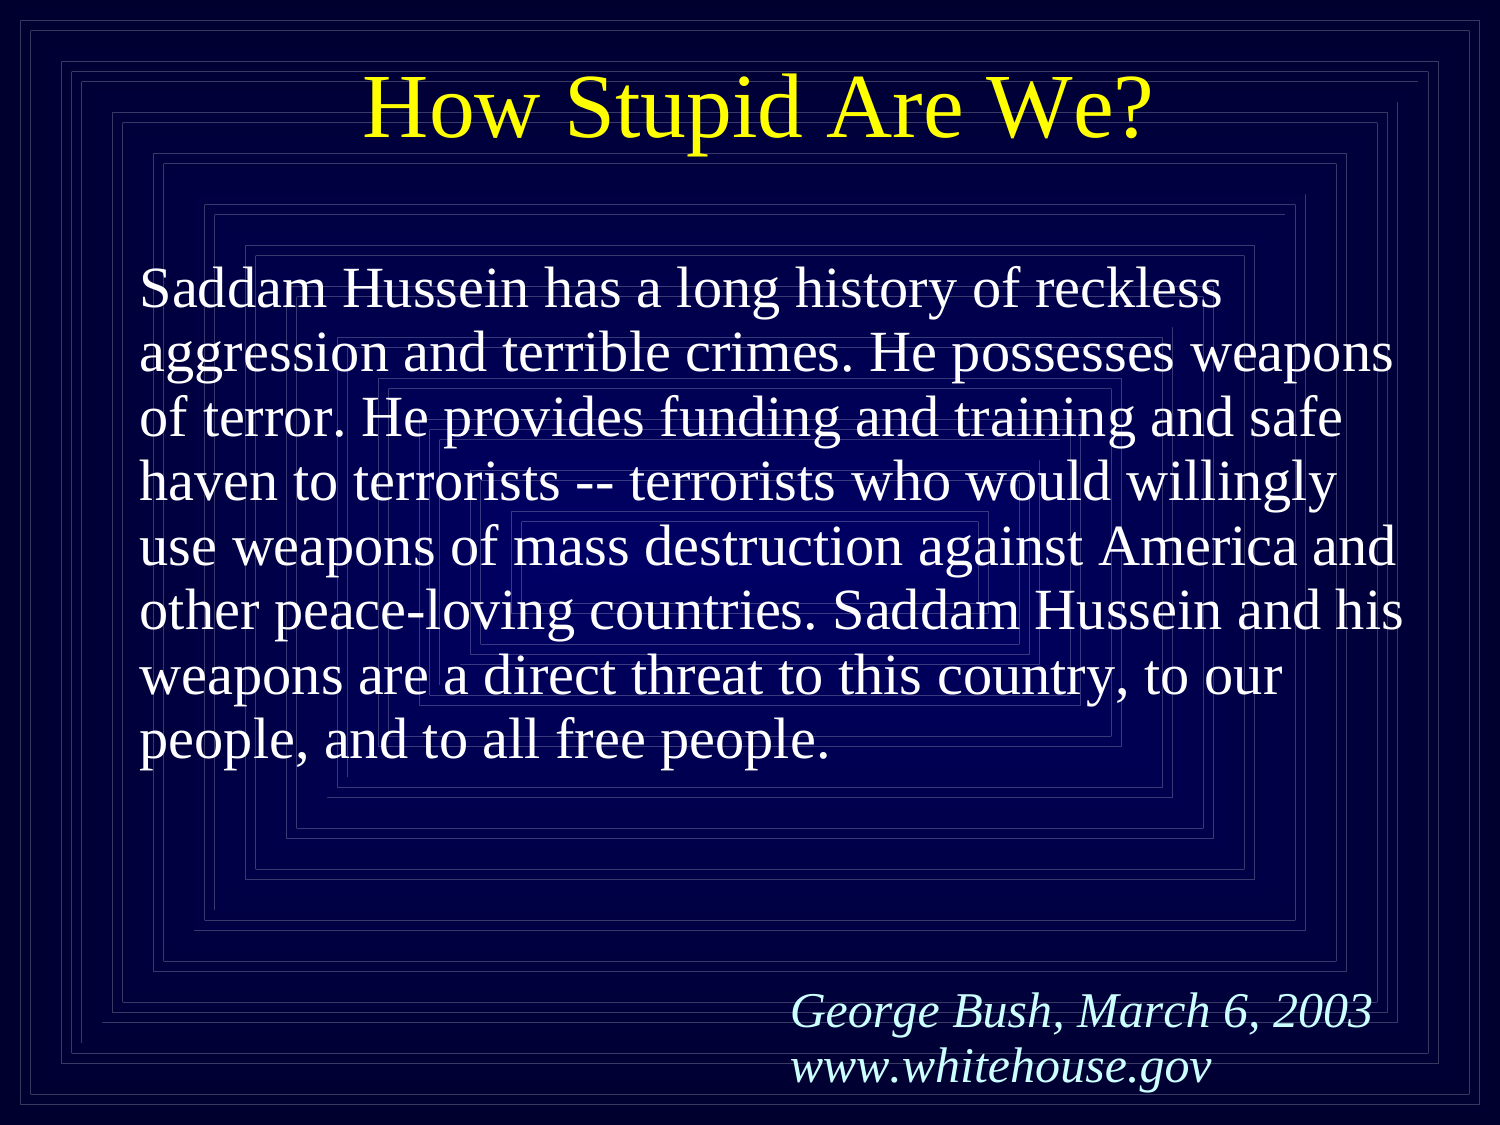

How Stupid Are We?
Saddam Hussein has a long history of reckless aggression and terrible crimes. He possesses weapons of terror. He provides funding and training and safe haven to terrorists -- terrorists who would willingly use weapons of mass destruction against America and other peace-loving countries. Saddam Hussein and his weapons are a direct threat to this country, to our people, and to all free people.
George Bush, March 6, 2003
www.whitehouse.gov